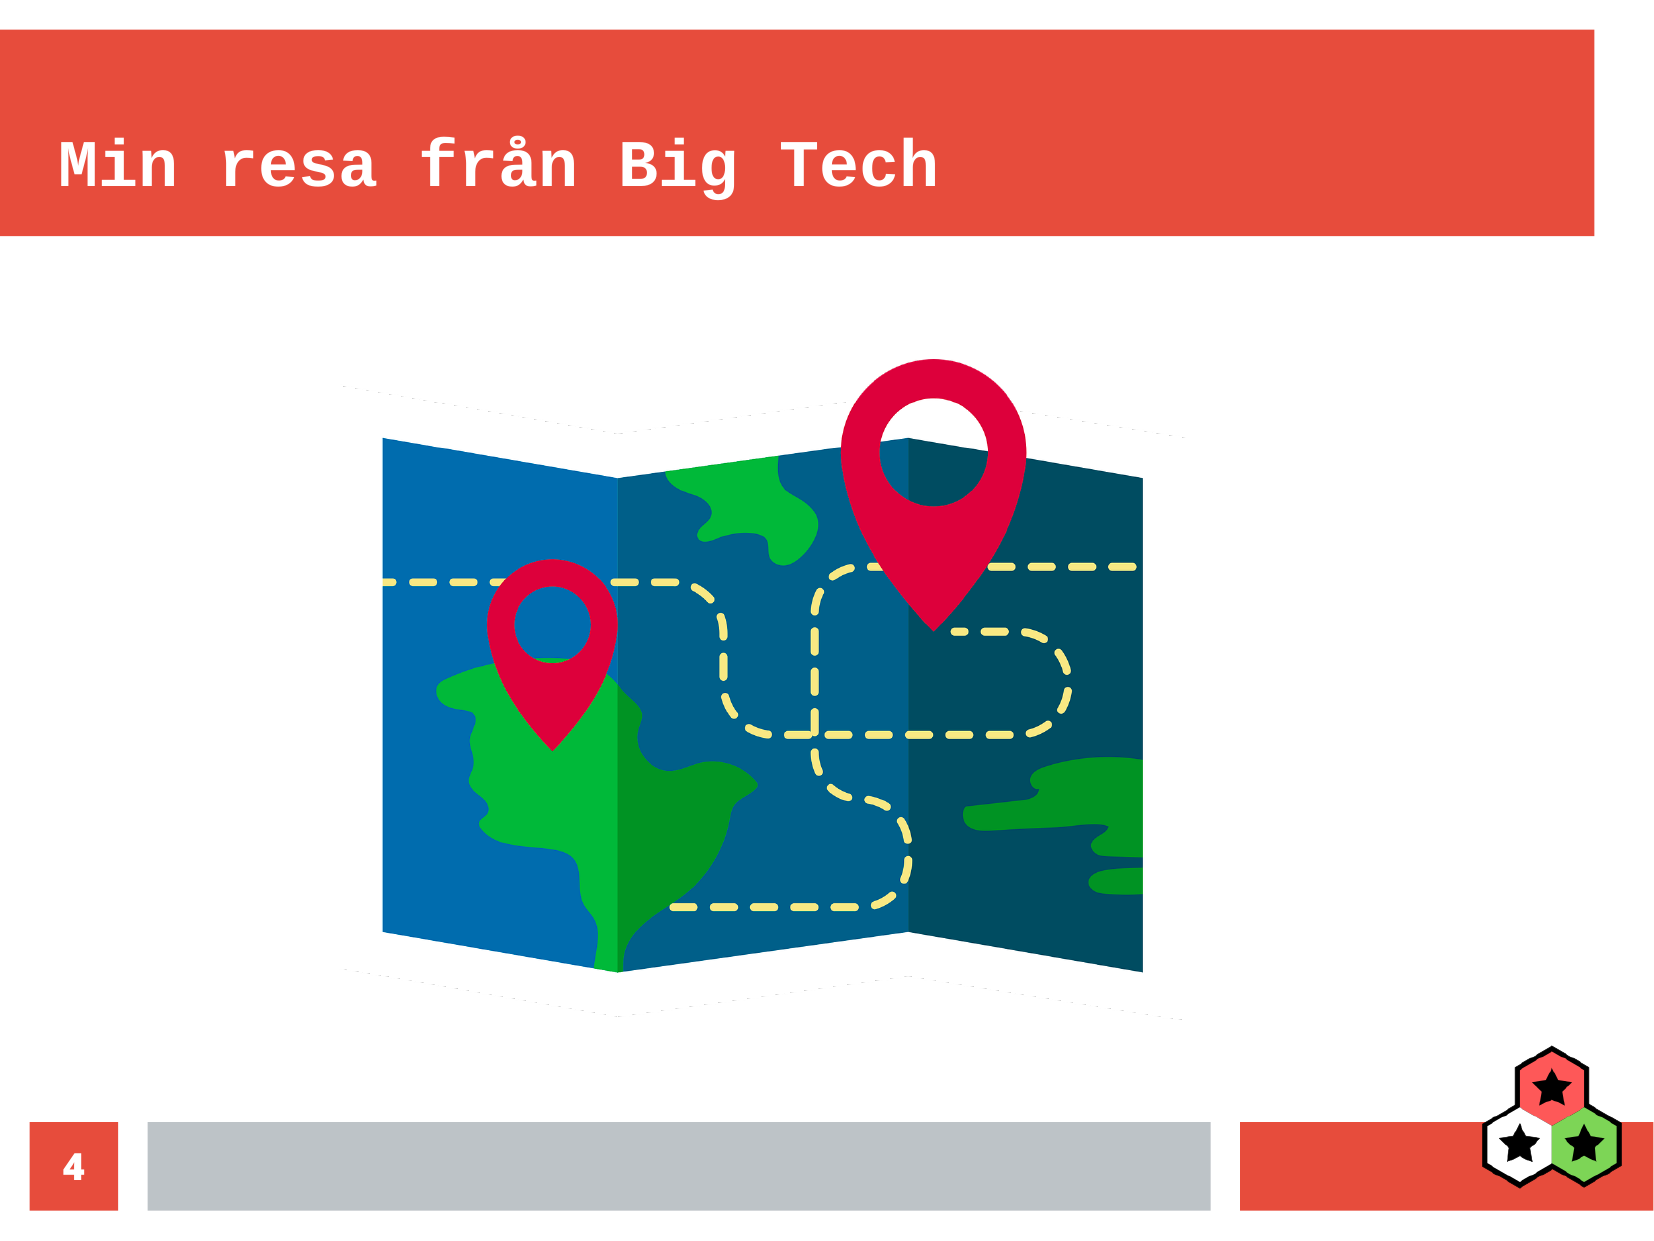

# Min resa från Big Tech
4